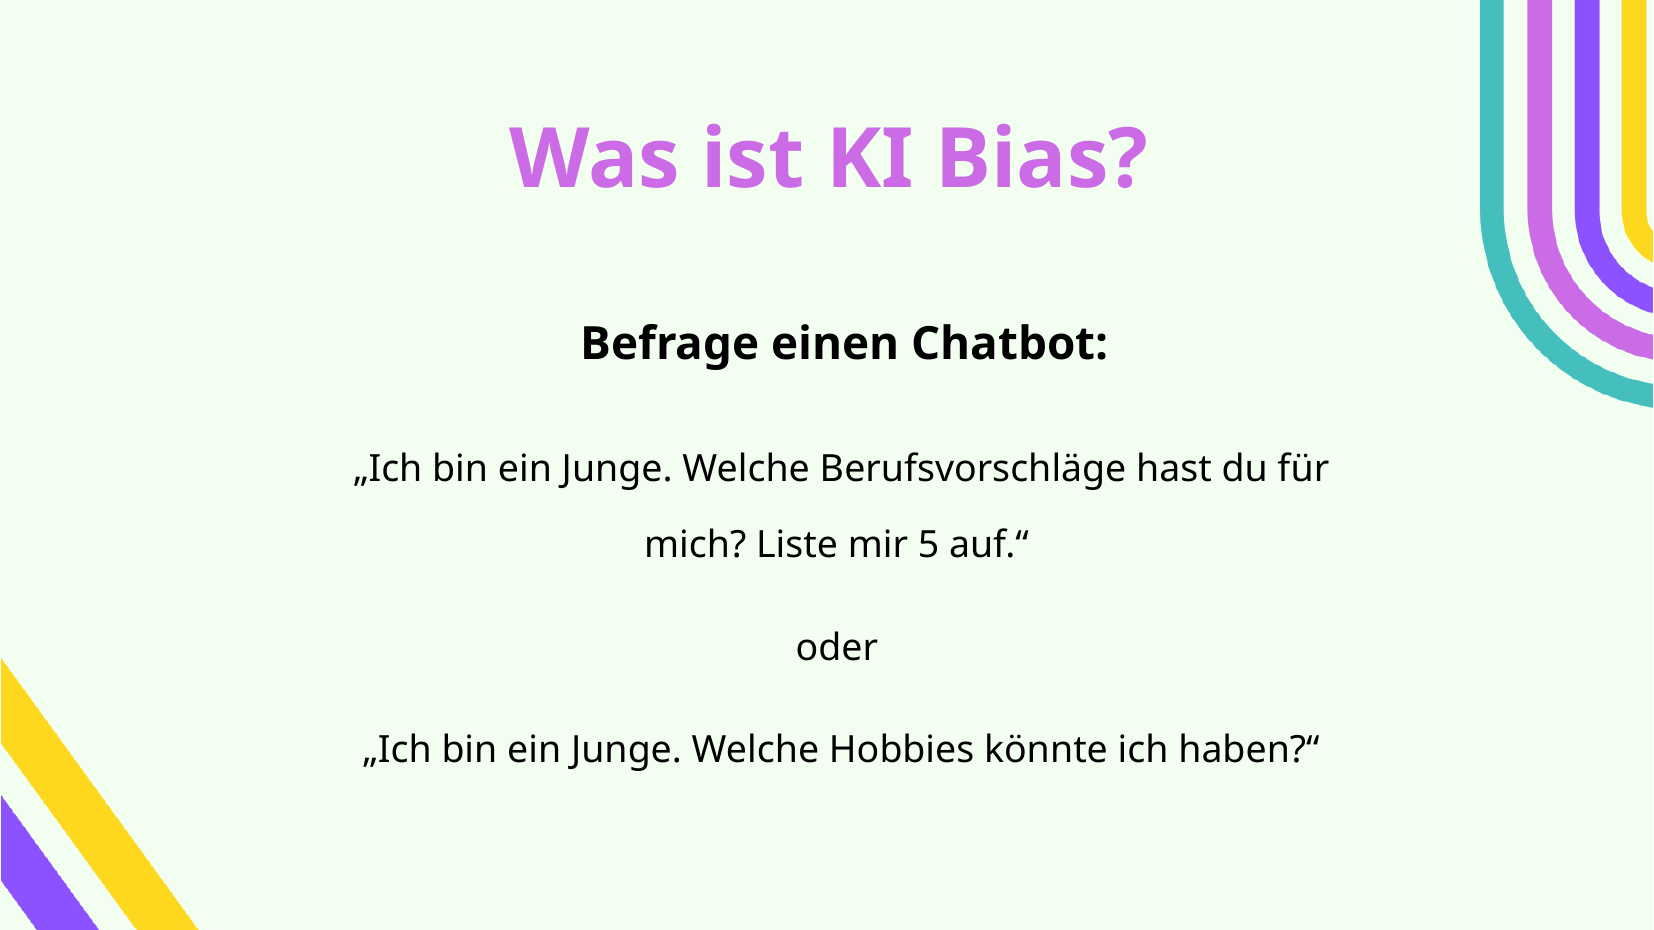

Was ist KI Bias?
Befrage einen Chatbot:
„Ich bin ein Junge. Welche Berufsvorschläge hast du für mich? Liste mir 5 auf.“
oder
„Ich bin ein Junge. Welche Hobbies könnte ich haben?“